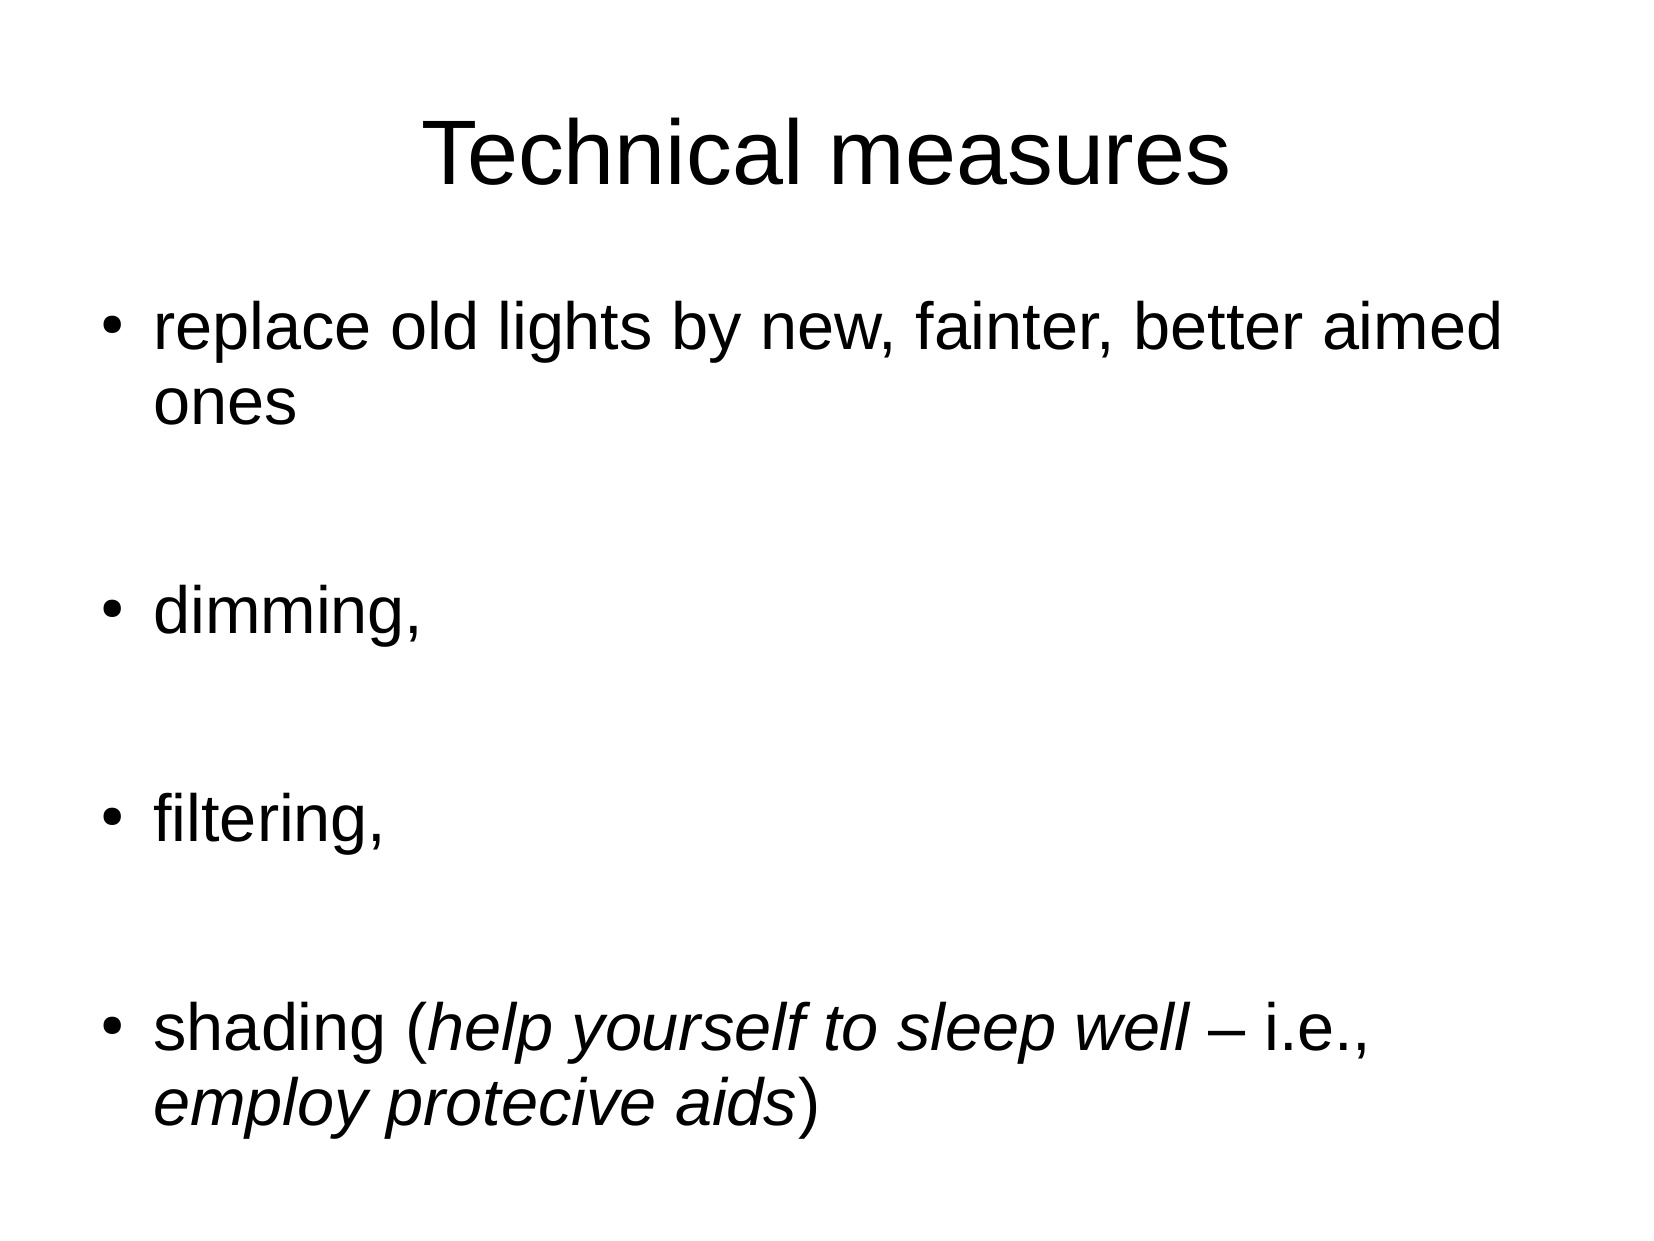

# Technical measures
replace old lights by new, fainter, better aimed ones
dimming,
filtering,
shading (help yourself to sleep well – i.e., employ protecive aids)